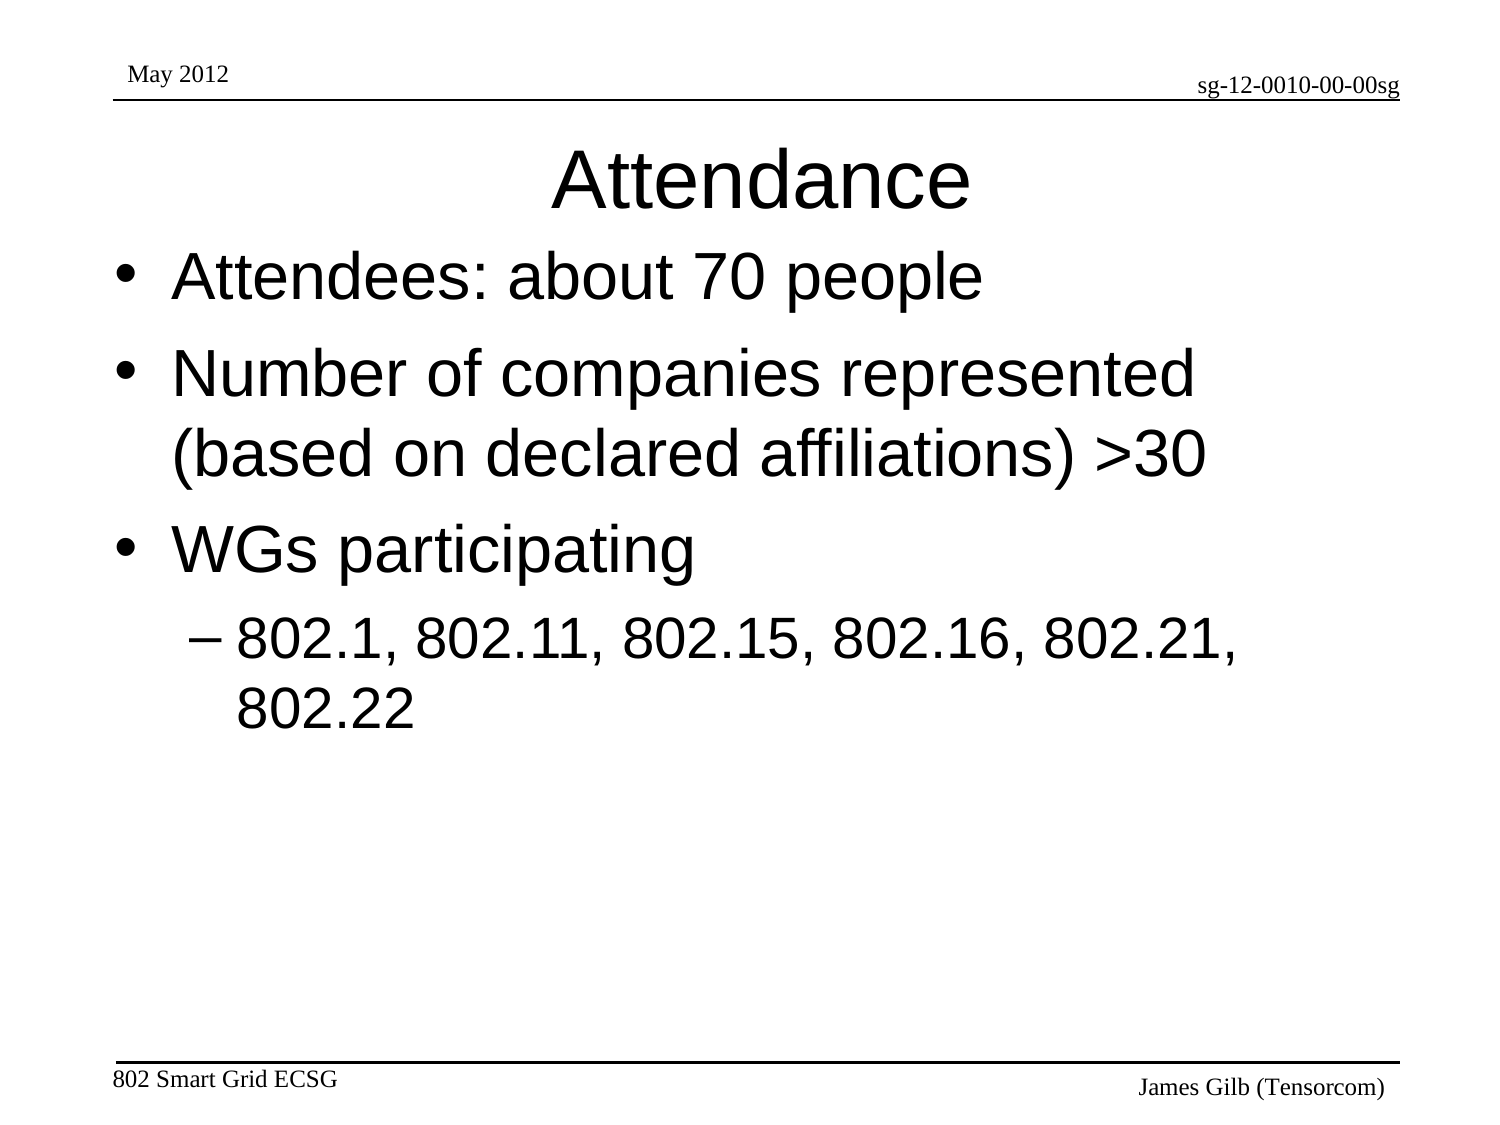

# Attendance
Attendees: about 70 people
Number of companies represented (based on declared affiliations) >30
WGs participating
802.1, 802.11, 802.15, 802.16, 802.21, 802.22